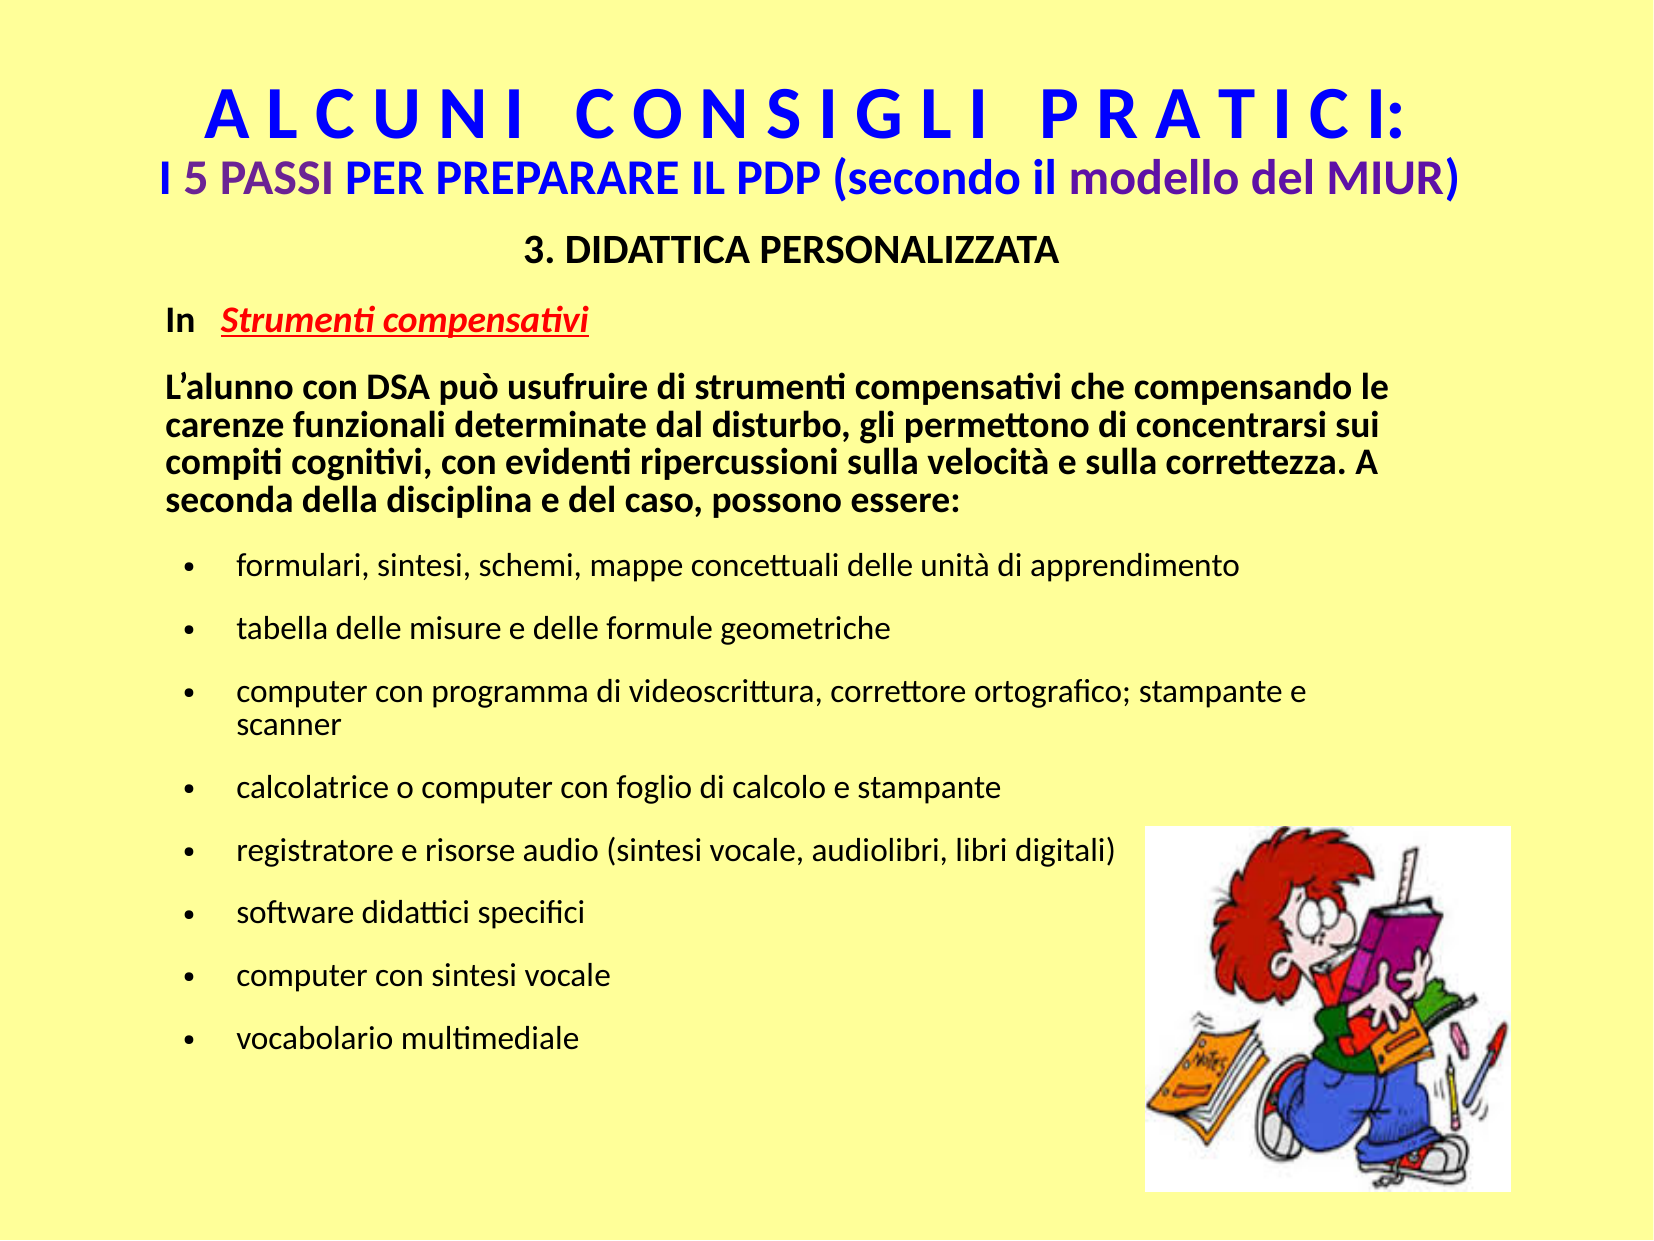

# A L C U N I C O N S I G L I P R A T I C I: I 5 PASSI PER PREPARARE IL PDP (secondo il modello del MIUR)
3. DIDATTICA PERSONALIZZATA
In  Strumenti compensativi
L’alunno con DSA può usufruire di strumenti compensativi che compensando le carenze funzionali determinate dal disturbo, gli permettono di concentrarsi sui compiti cognitivi, con evidenti ripercussioni sulla velocità e sulla correttezza. A seconda della disciplina e del caso, possono essere:
formulari, sintesi, schemi, mappe concettuali delle unità di apprendimento
tabella delle misure e delle formule geometriche
computer con programma di videoscrittura, correttore ortografico; stampante e scanner
calcolatrice o computer con foglio di calcolo e stampante
registratore e risorse audio (sintesi vocale, audiolibri, libri digitali)
software didattici specifici
computer con sintesi vocale
vocabolario multimediale